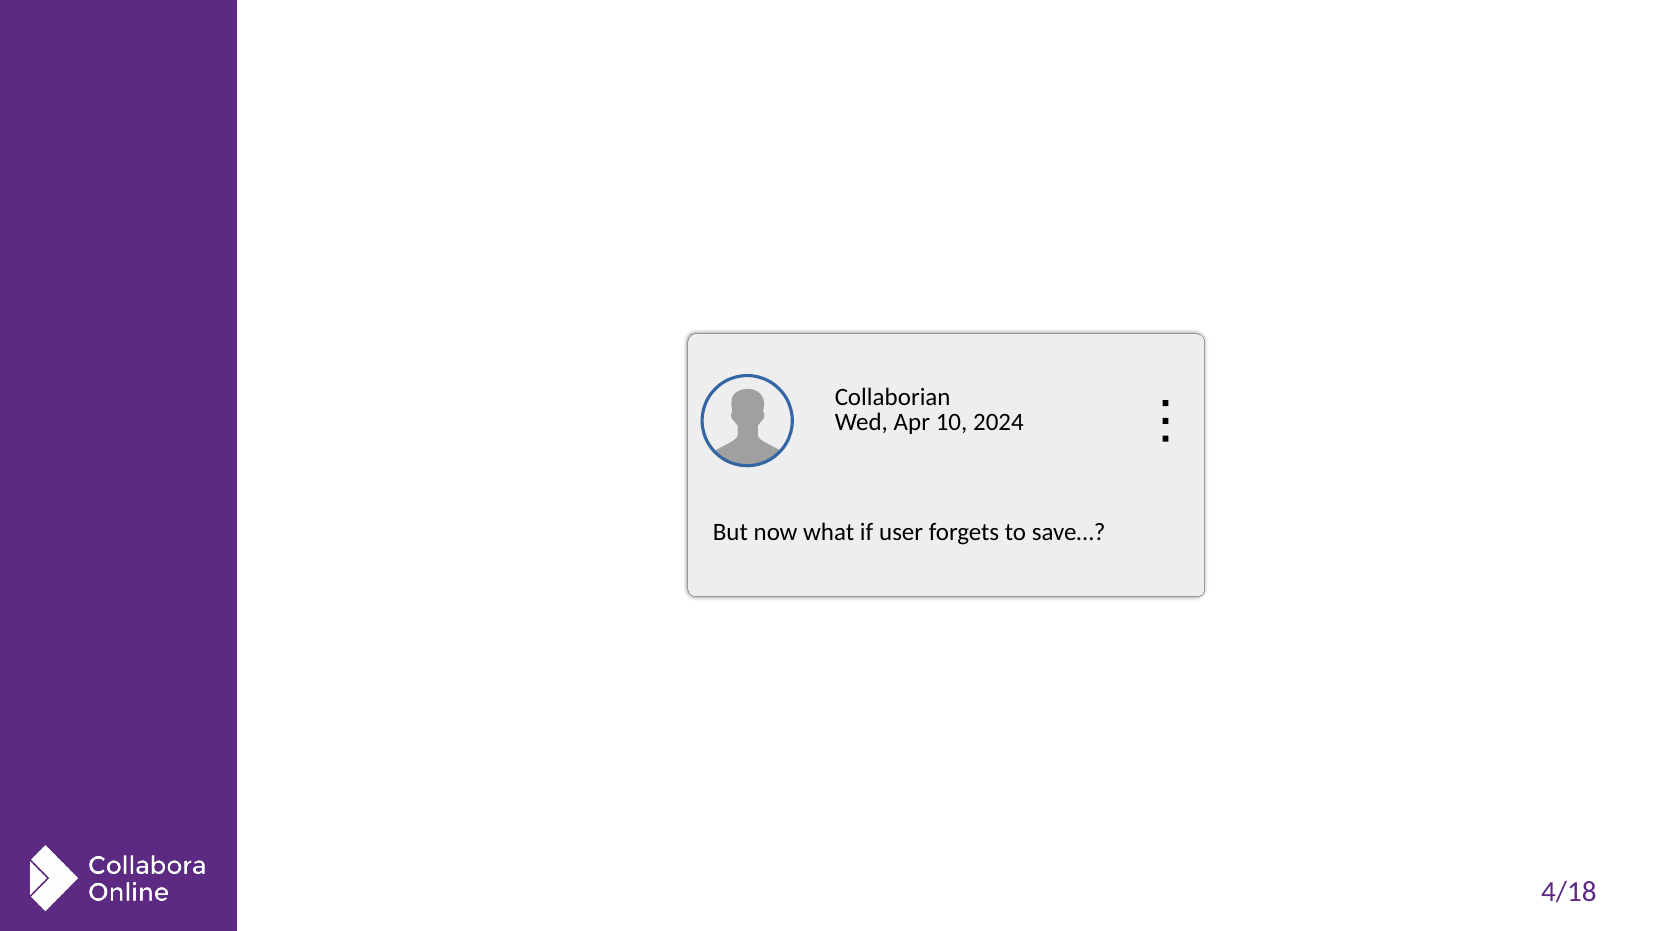

Collaborian
Wed, Apr 10, 2024
But now what if user forgets to save…?
4